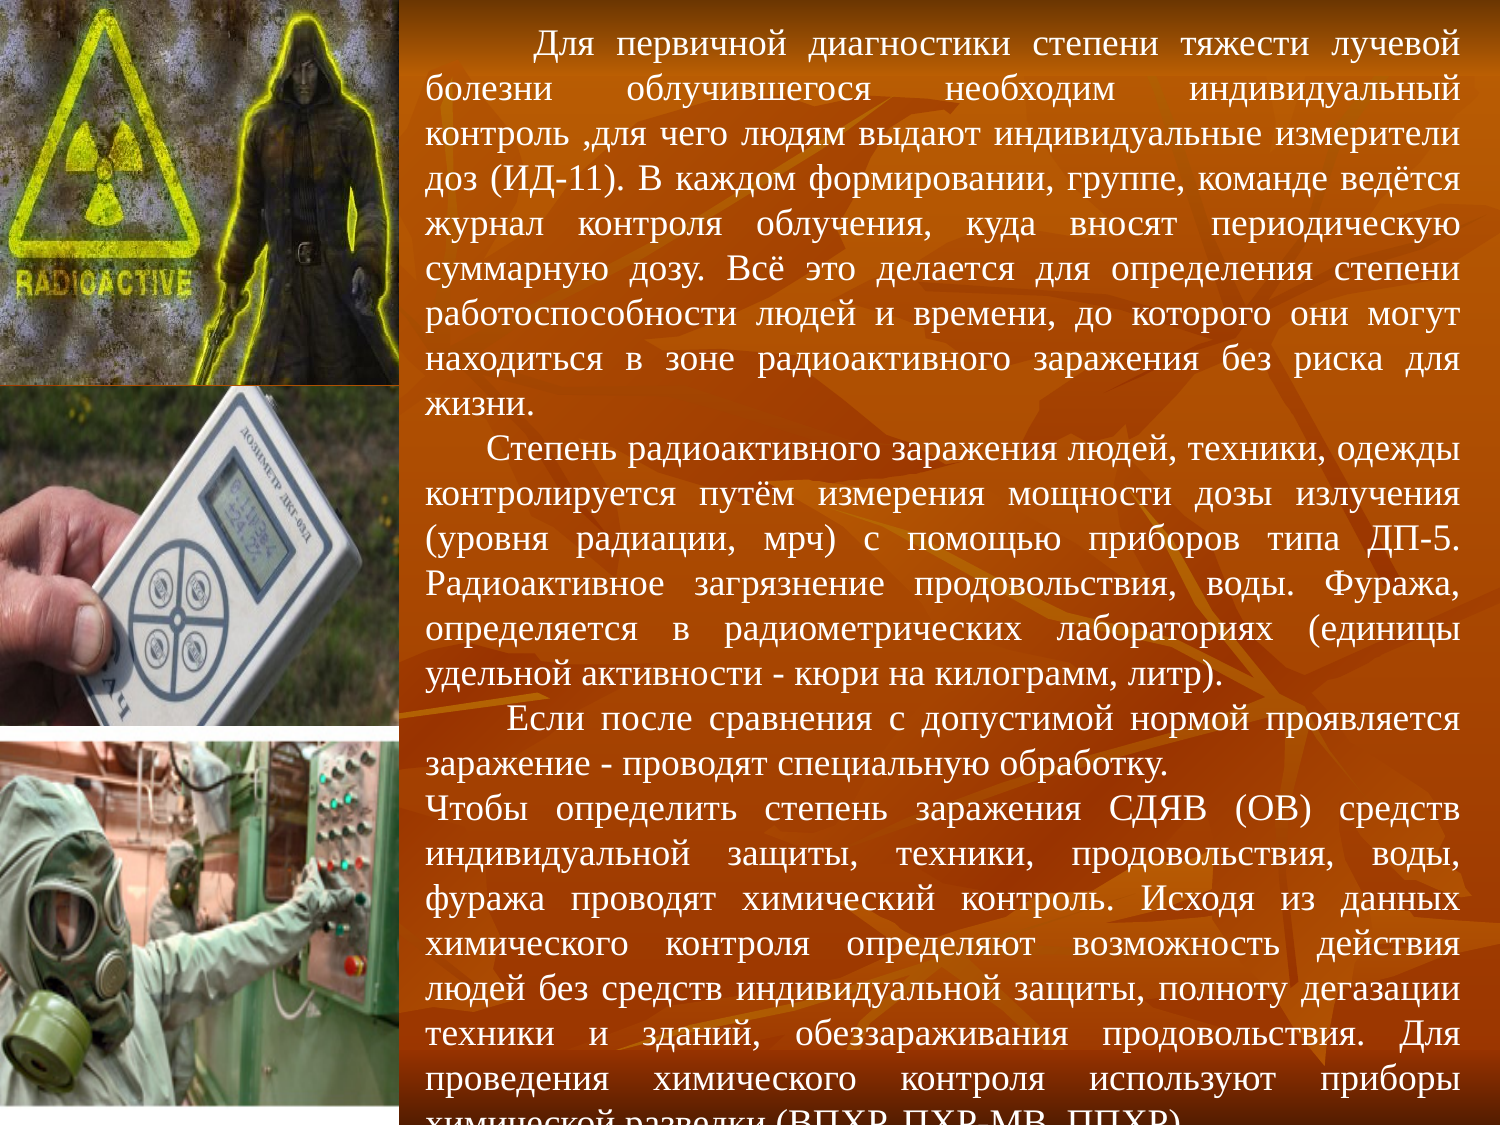

Для первичной диагностики степени тяжести лучевой болезни облучившегося необходим индивидуальный контроль ,для чего людям выдают индивидуальные измерители доз (ИД-11). В каждом формировании, группе, команде ведётся журнал контроля облучения, куда вносят периодическую суммарную дозу. Всё это делается для определения степени работоспособности людей и времени, до которого они могут находиться в зоне радиоактивного заражения без риска для жизни.
 Степень радиоактивного заражения людей, техники, одежды контролируется путём измерения мощности дозы излучения (уровня радиации, мрч) с помощью приборов типа ДП-5. Радиоактивное загрязнение продовольствия, воды. Фуража, определяется в радиометрических лабораториях (единицы удельной активности - кюри на килограмм, литр).
 Если после сравнения с допустимой нормой проявляется заражение - проводят специальную обработку.
Чтобы определить степень заражения СДЯВ (ОВ) средств индивидуальной защиты, техники, продовольствия, воды, фуража проводят химический контроль. Исходя из данных химического контроля определяют возможность действия людей без средств индивидуальной защиты, полноту дегазации техники и зданий, обеззараживания продовольствия. Для проведения химического контроля используют приборы химической разведки (ВПХР, ПХР-МВ, ППХР).